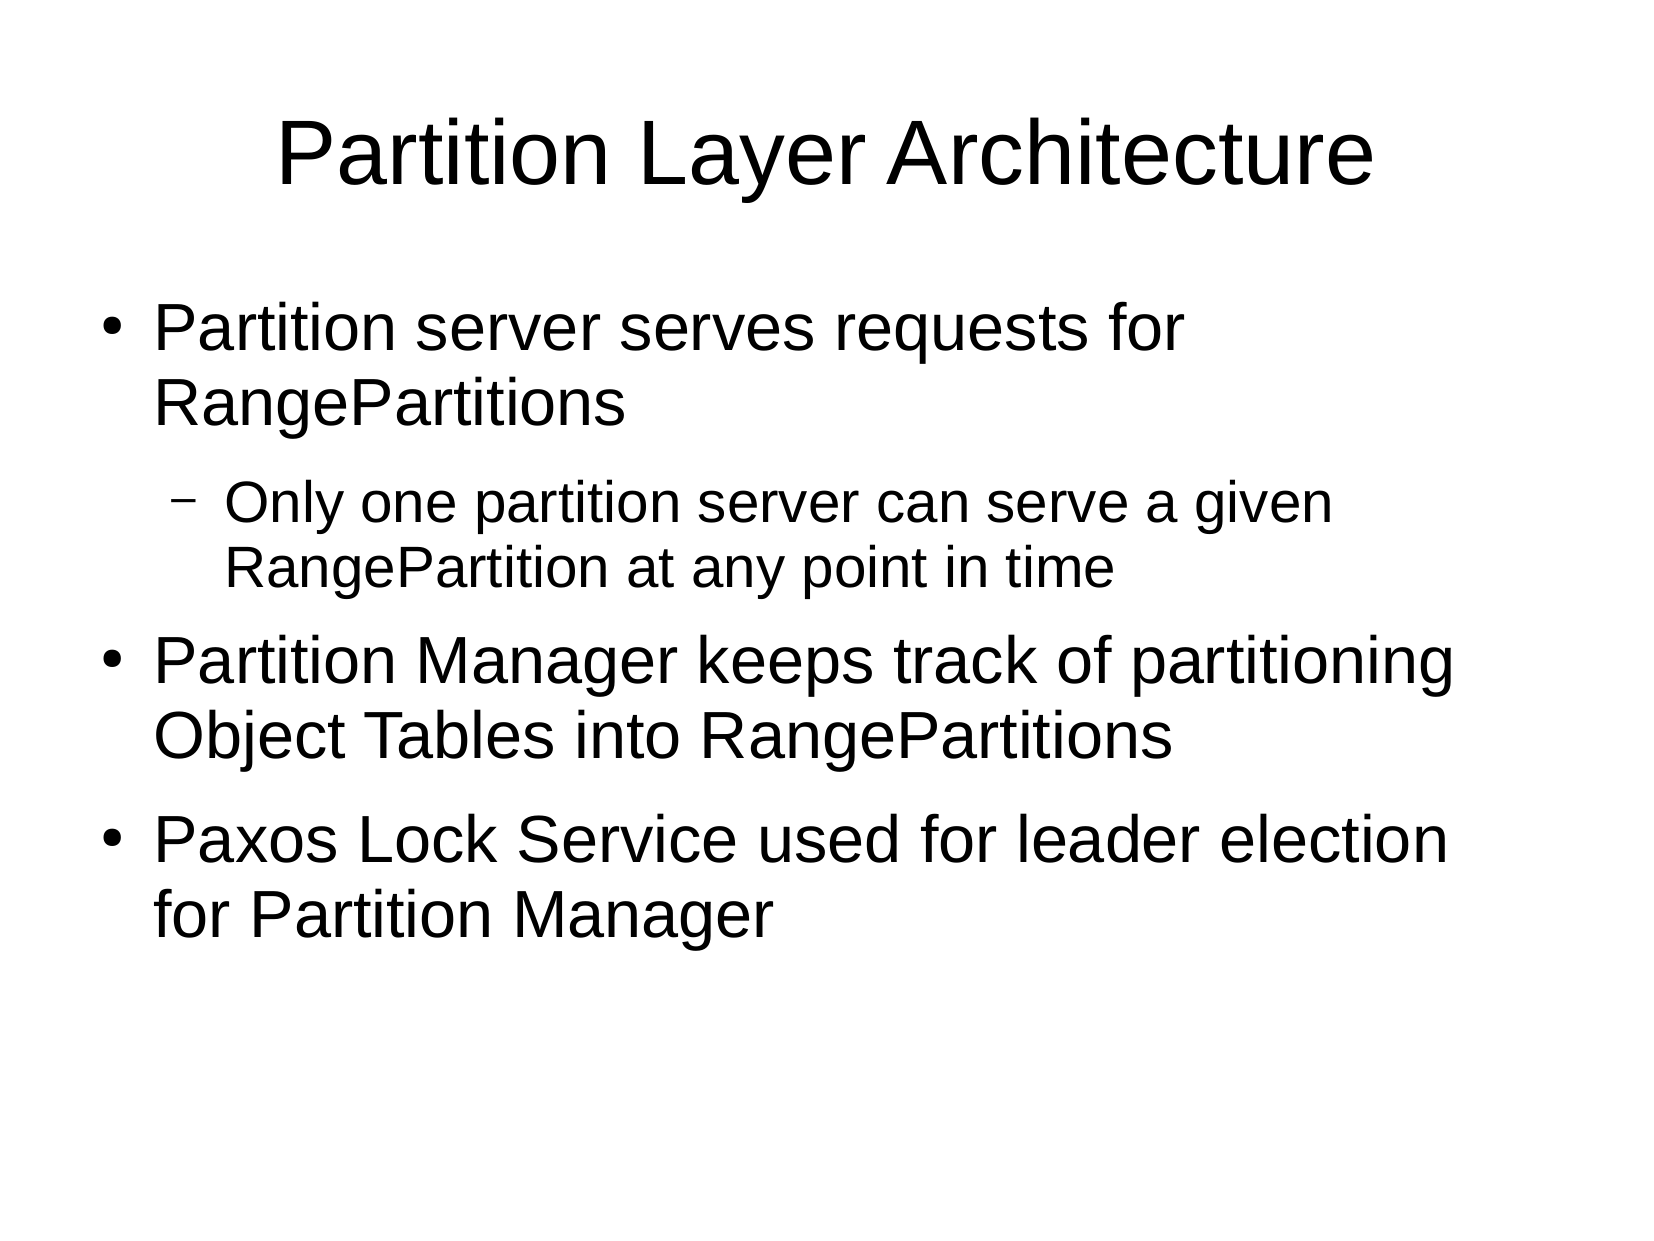

# Partition Layer Architecture
Partition server serves requests for RangePartitions
Only one partition server can serve a given RangePartition at any point in time
Partition Manager keeps track of partitioning Object Tables into RangePartitions
Paxos Lock Service used for leader election for Partition Manager